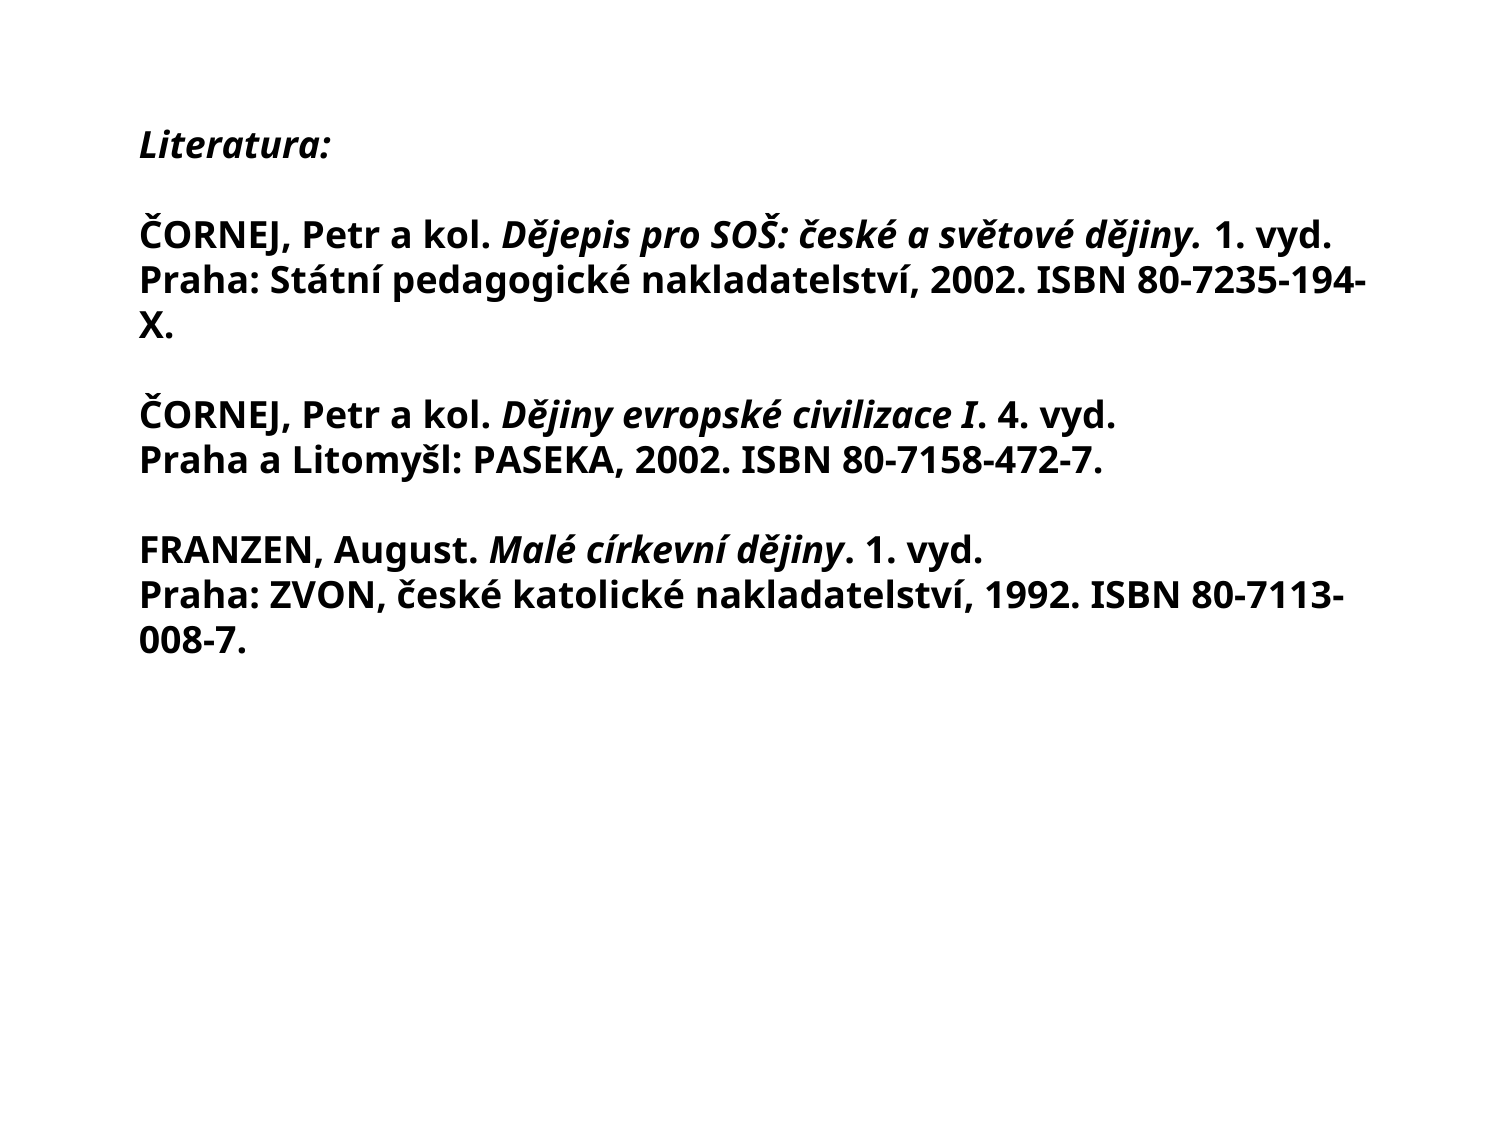

Literatura:
ČORNEJ, Petr a kol. Dějepis pro SOŠ: české a světové dějiny. 1. vyd. Praha: Státní pedagogické nakladatelství, 2002. ISBN 80-7235-194-X.
ČORNEJ, Petr a kol. Dějiny evropské civilizace I. 4. vyd.
Praha a Litomyšl: PASEKA, 2002. ISBN 80-7158-472-7.
FRANZEN, August. Malé církevní dějiny. 1. vyd.
Praha: ZVON, české katolické nakladatelství, 1992. ISBN 80-7113-008-7.